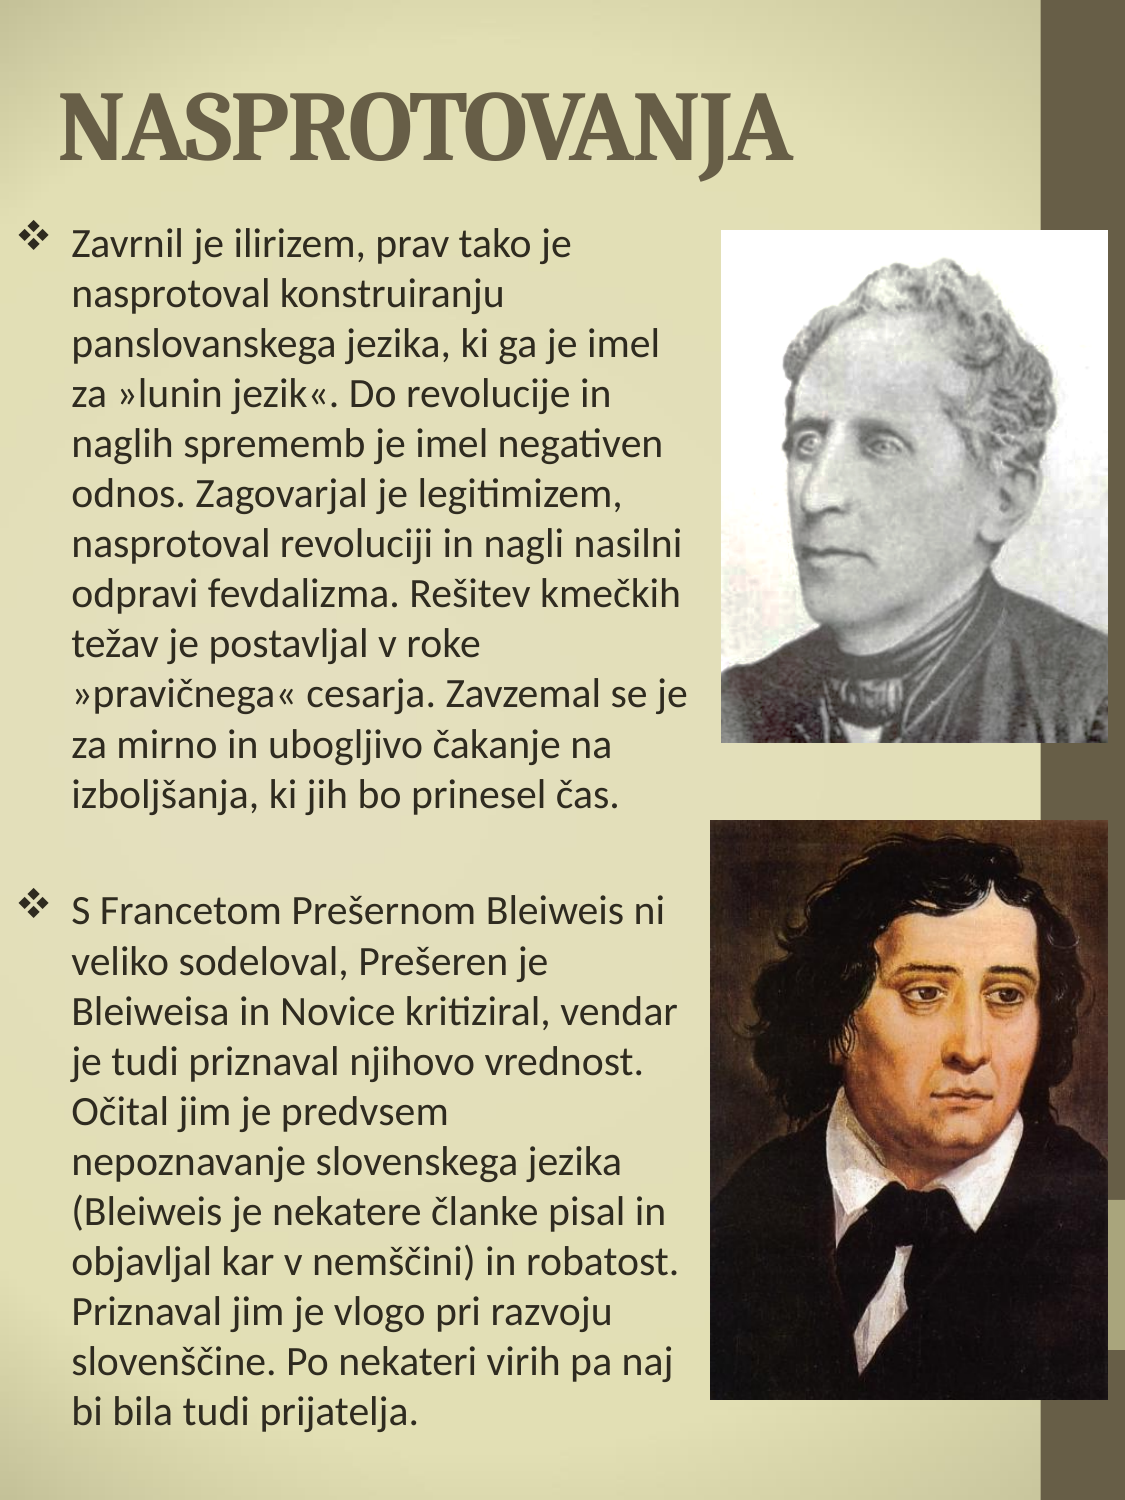

# NASPROTOVANJA
Zavrnil je ilirizem, prav tako je nasprotoval konstruiranju panslovanskega jezika, ki ga je imel za »lunin jezik«. Do revolucije in naglih sprememb je imel negativen odnos. Zagovarjal je legitimizem, nasprotoval revoluciji in nagli nasilni odpravi fevdalizma. Rešitev kmečkih težav je postavljal v roke »pravičnega« cesarja. Zavzemal se je za mirno in ubogljivo čakanje na izboljšanja, ki jih bo prinesel čas.
S Francetom Prešernom Bleiweis ni veliko sodeloval, Prešeren je Bleiweisa in Novice kritiziral, vendar je tudi priznaval njihovo vrednost. Očital jim je predvsem nepoznavanje slovenskega jezika (Bleiweis je nekatere članke pisal in objavljal kar v nemščini) in robatost. Priznaval jim je vlogo pri razvoju slovenščine. Po nekateri virih pa naj bi bila tudi prijatelja.